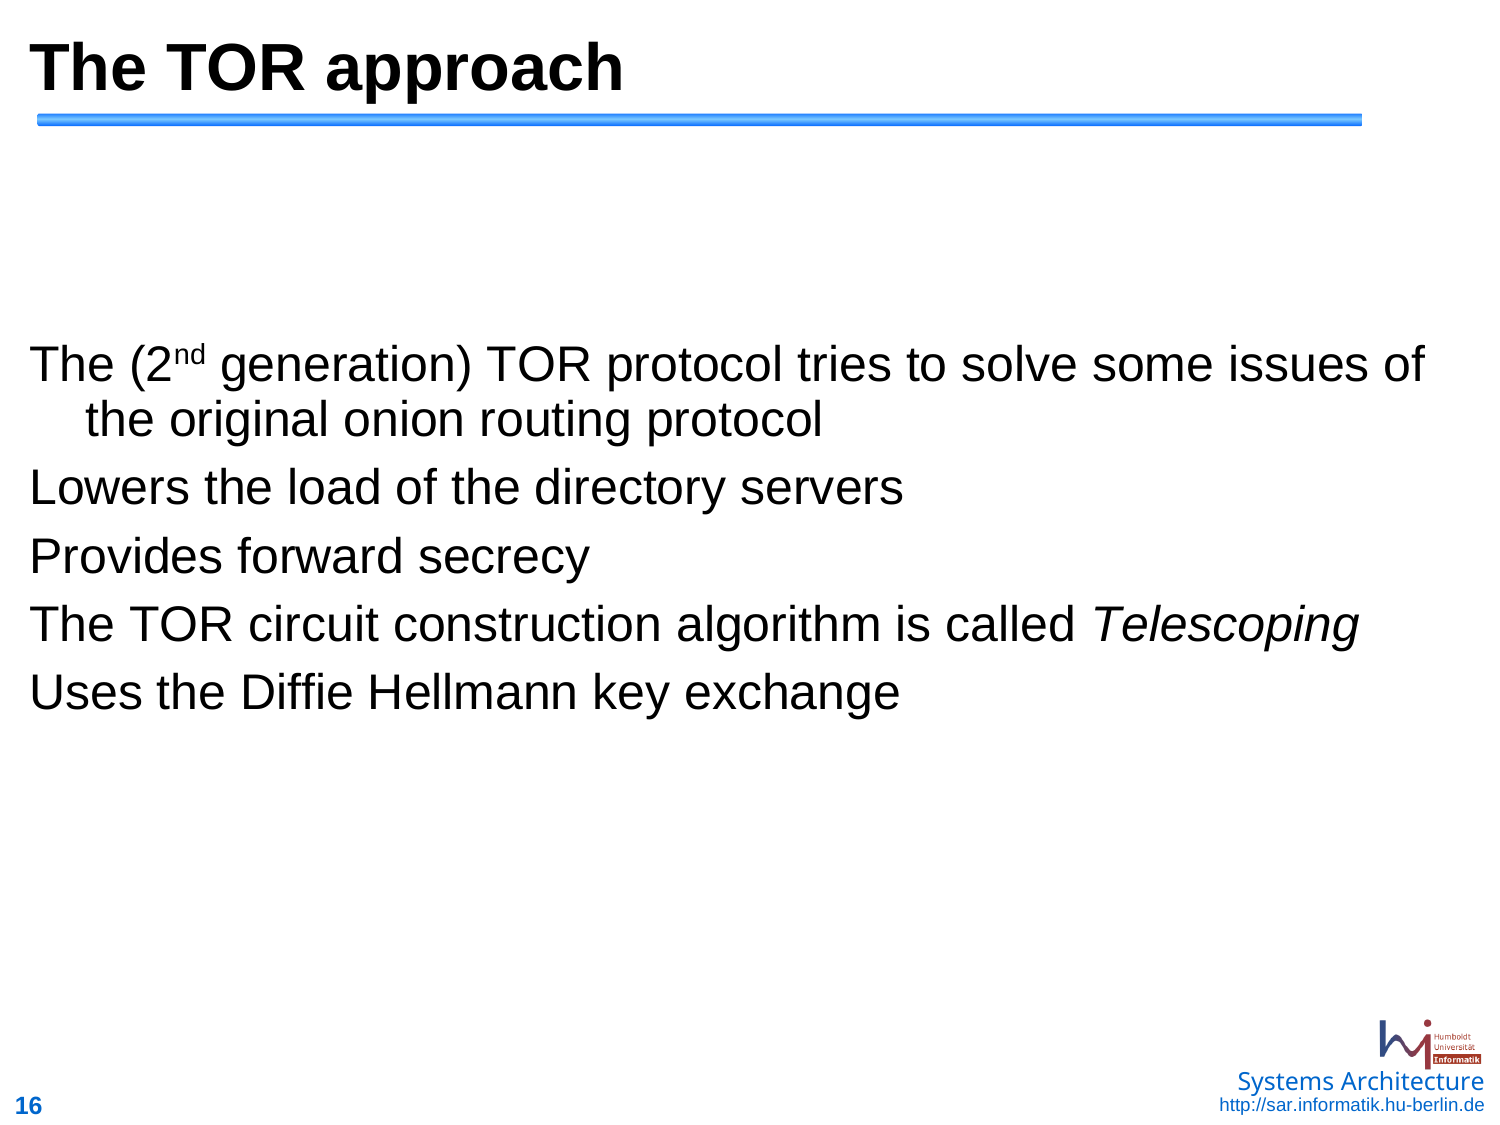

# The TOR approach
The (2nd generation) TOR protocol tries to solve some issues of the original onion routing protocol
Lowers the load of the directory servers
Provides forward secrecy
The TOR circuit construction algorithm is called Telescoping
Uses the Diffie Hellmann key exchange